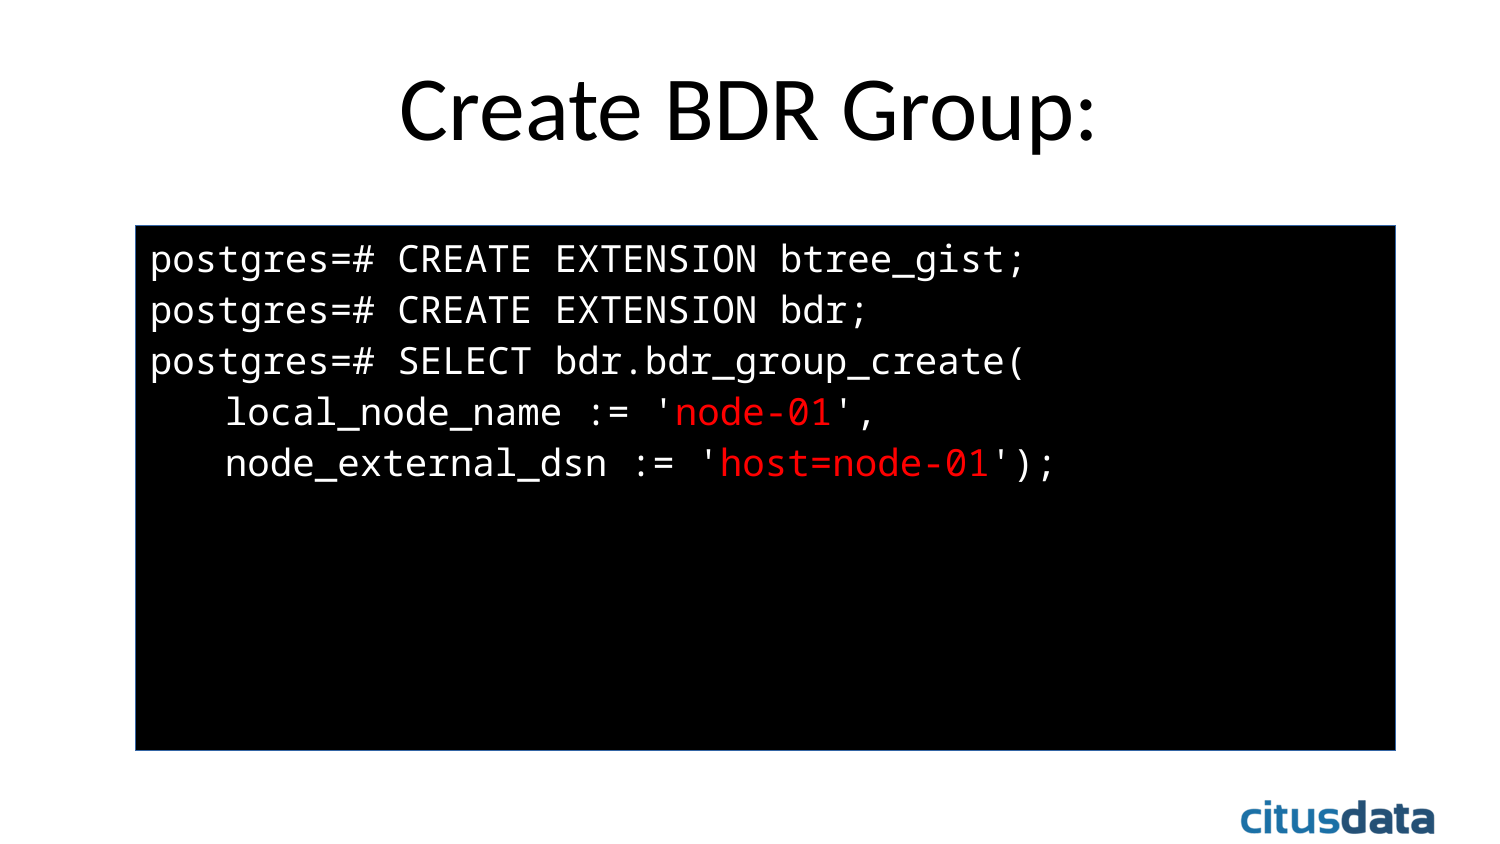

# Create BDR Group:
postgres=# CREATE EXTENSION btree_gist;
postgres=# CREATE EXTENSION bdr;
postgres=# SELECT bdr.bdr_group_create(
	local_node_name := 'node-01',
	node_external_dsn := 'host=node-01');